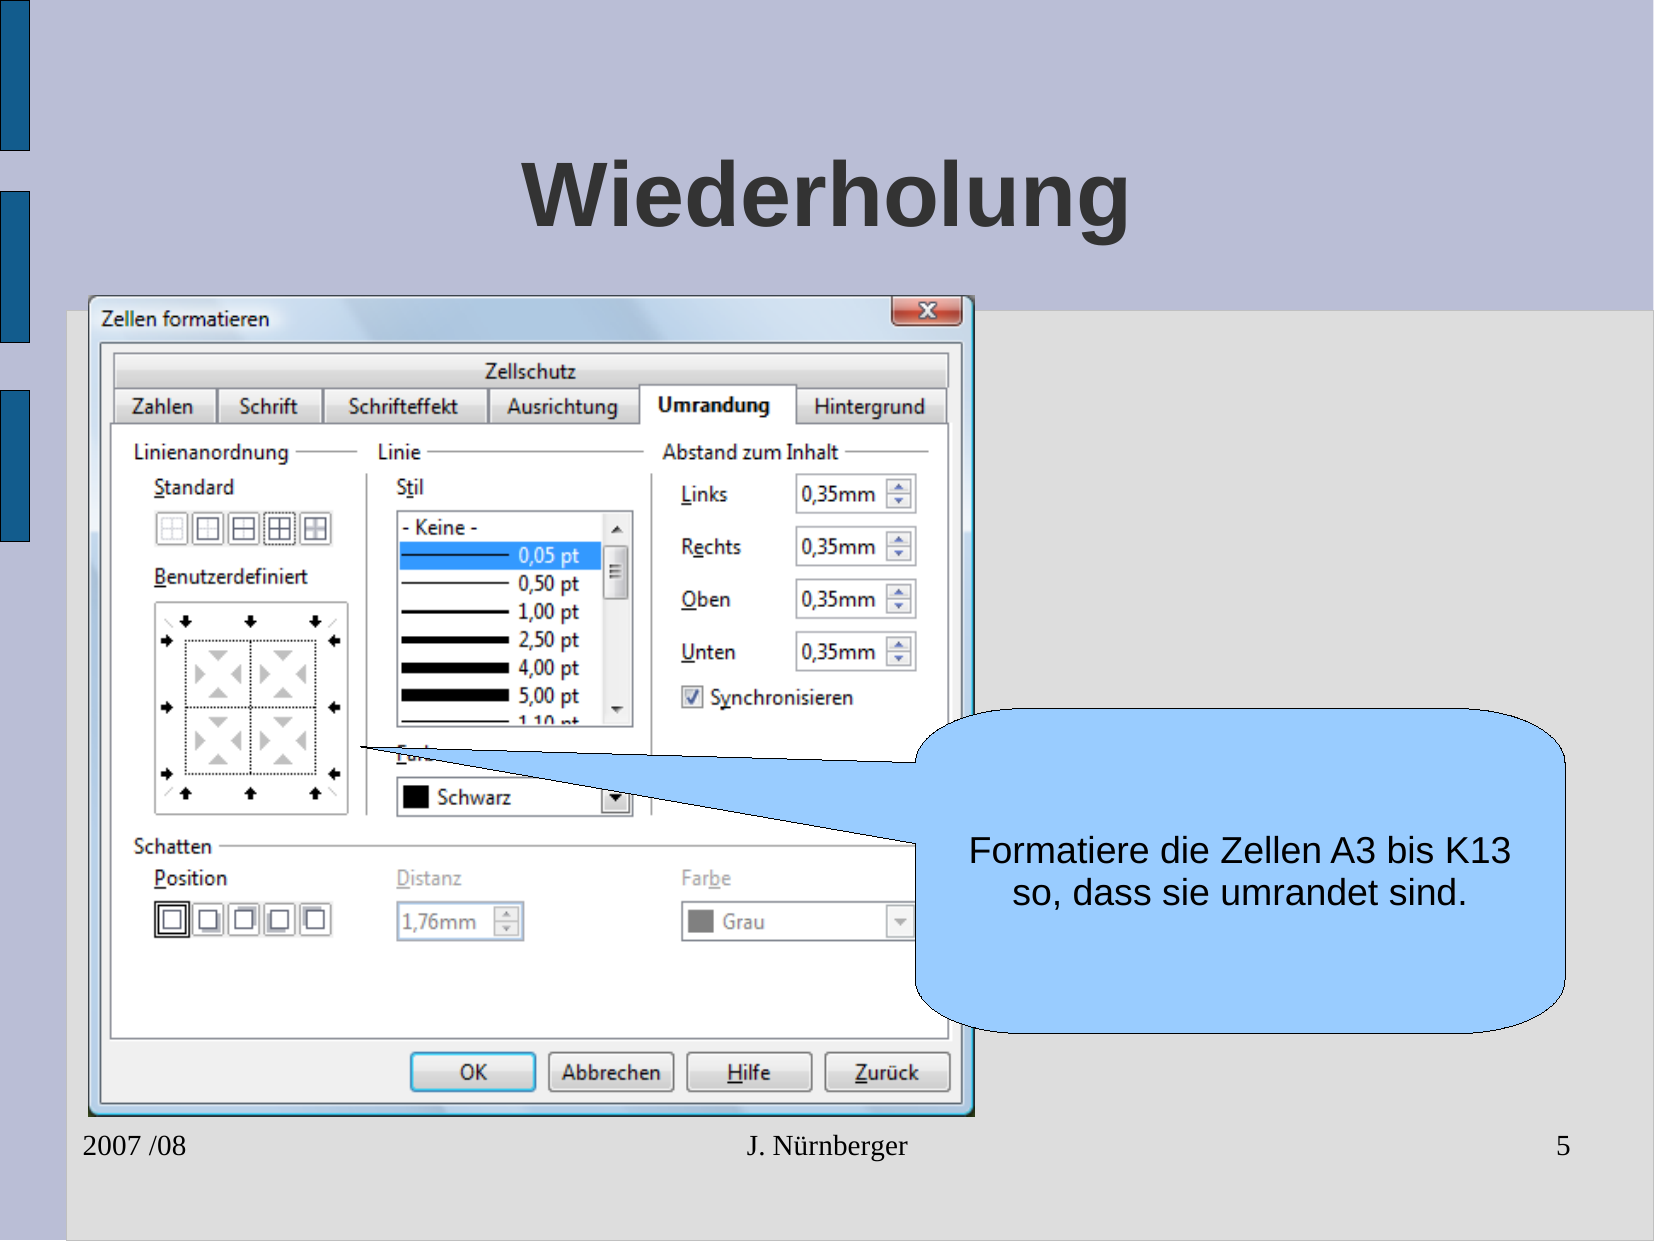

# Wiederholung
Formatiere die Zellen A3 bis K13 so, dass sie umrandet sind.
2007 /08
J. Nürnberger
5